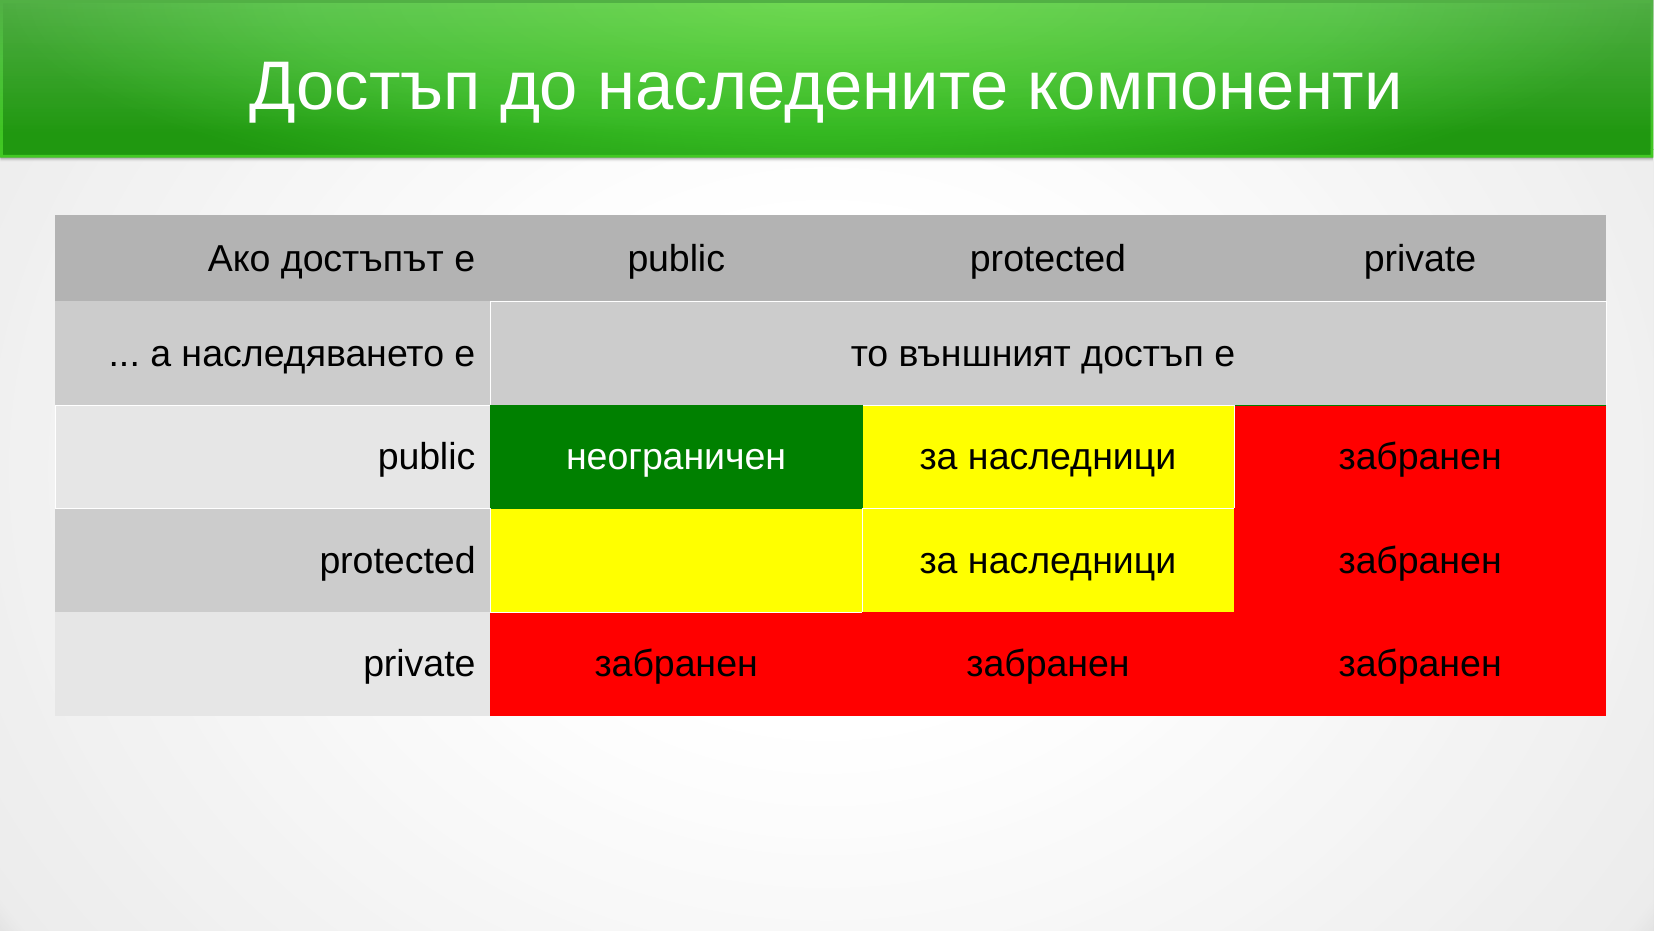

# Достъп до наследените компоненти
| Ако достъпът е | public | protected | private |
| --- | --- | --- | --- |
| ... а наследяването е | то външният достъп е | | |
| public | неограничен | за наследници | забранен |
| protected | за наследници | за наследници | забранен |
| private | забранен | забранен | забранен |